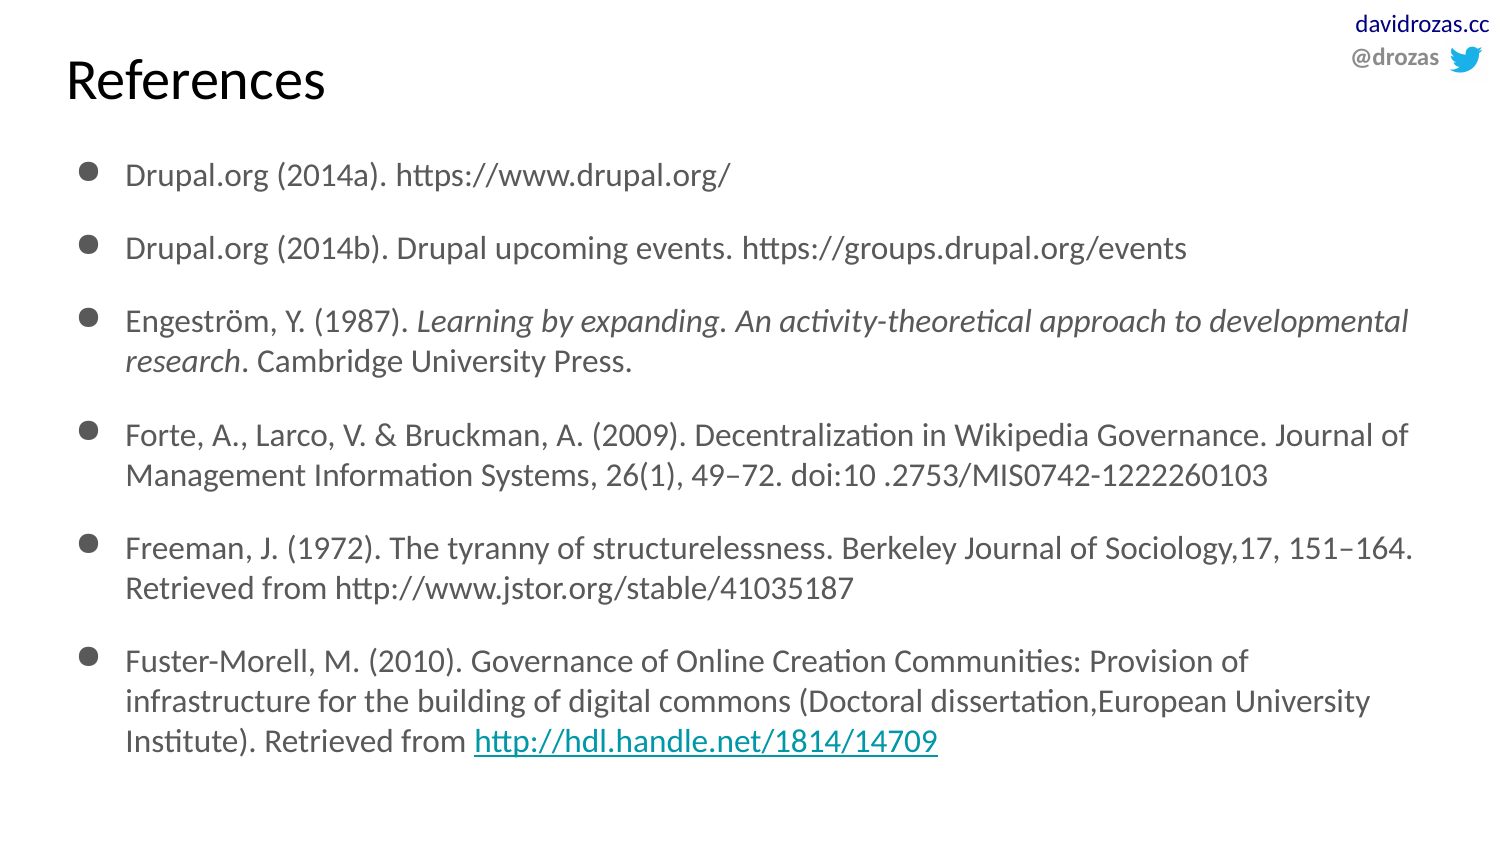

davidrozas.cc
@drozas
References
# Drupal.org (2014a). https://www.drupal.org/
Drupal.org (2014b). Drupal upcoming events. https://groups.drupal.org/events
Engeström, Y. (1987). Learning by expanding. An activity-theoretical approach to developmental research. Cambridge University Press.
Forte, A., Larco, V. & Bruckman, A. (2009). Decentralization in Wikipedia Governance. Journal of Management Information Systems, 26(1), 49–72. doi:10 .2753/MIS0742-1222260103
Freeman, J. (1972). The tyranny of structurelessness. Berkeley Journal of Sociology,17, 151–164. Retrieved from http://www.jstor.org/stable/41035187
Fuster-Morell, M. (2010). Governance of Online Creation Communities: Provision of infrastructure for the building of digital commons (Doctoral dissertation,European University Institute). Retrieved from http://hdl.handle.net/1814/14709